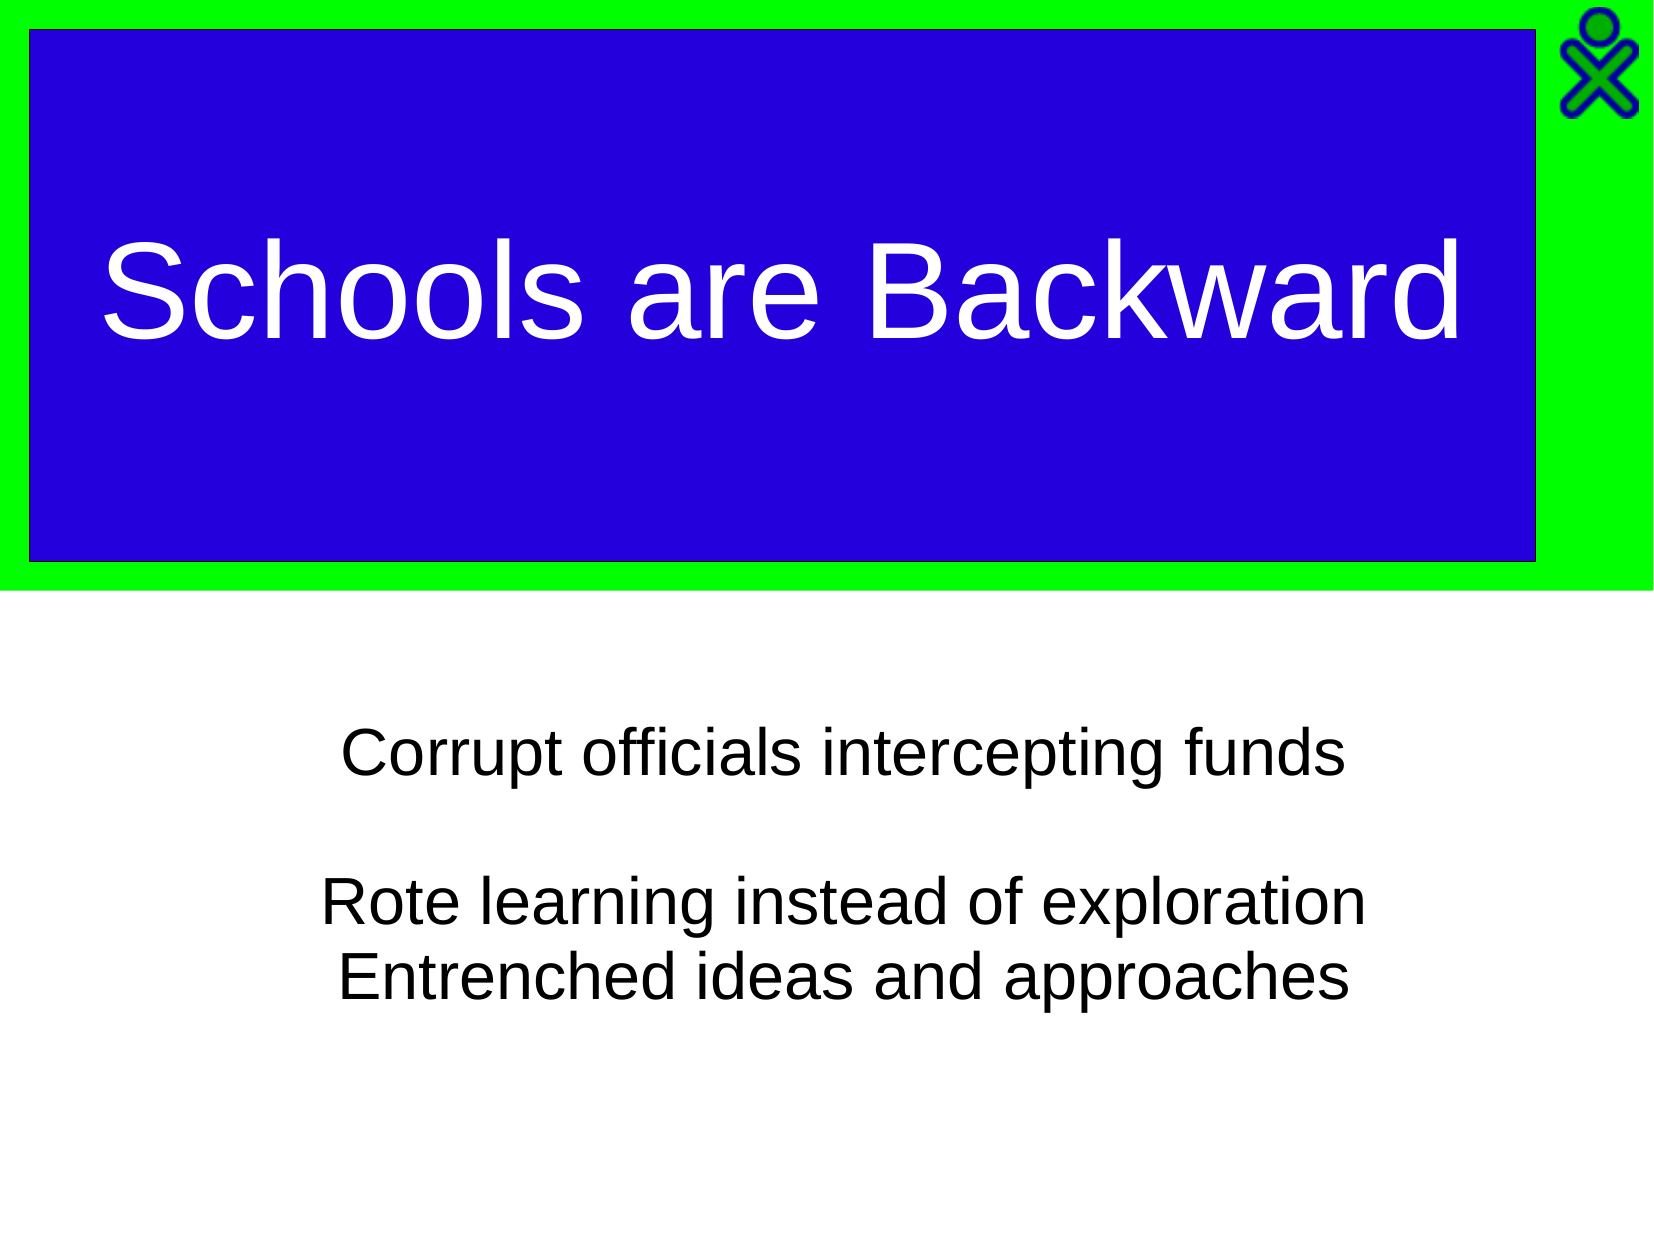

# Schools are Backward
Corrupt officials intercepting funds
Rote learning instead of exploration
Entrenched ideas and approaches